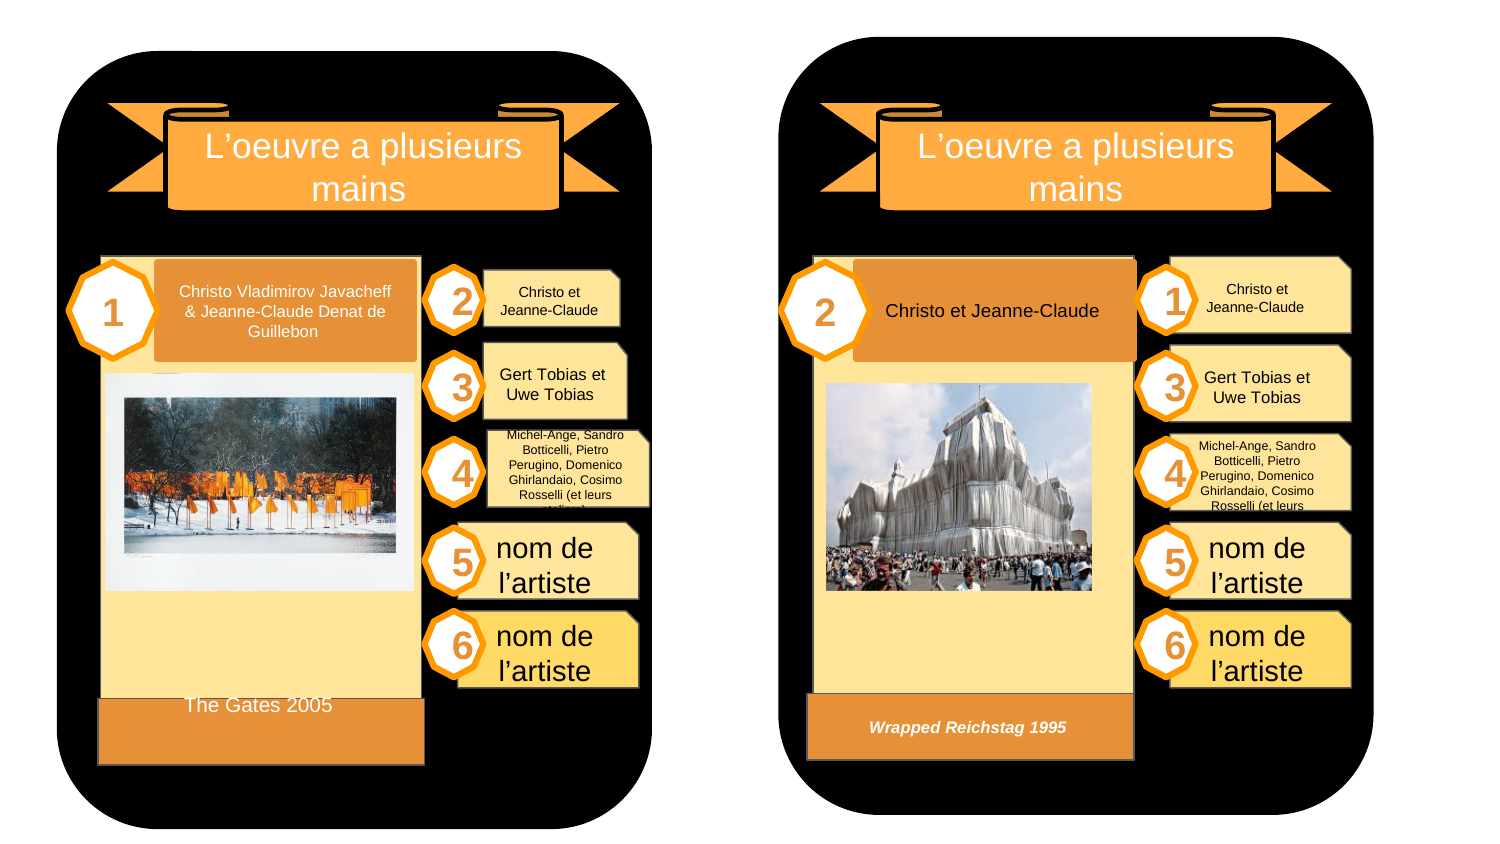

L’oeuvre a plusieurs mains
L’oeuvre a plusieurs mains
Christo et Jeanne‑Claude
2
1
1
Christo Vladimirov Javacheff & Jeanne‑Claude Denat de Guillebon
2
Christo et Jeanne‑Claude
Christo et Jeanne‑Claude
Gert Tobias et Uwe Tobias
Gert Tobias et Uwe Tobias
3
3
Michel-Ange, Sandro Botticelli, Pietro Perugino, Domenico Ghirlandaio, Cosimo Rosselli (et leurs ateliers)
Michel-Ange, Sandro Botticelli, Pietro Perugino, Domenico Ghirlandaio, Cosimo Rosselli (et leurs
4
4
nom de l’artiste
nom de l’artiste
5
5
nom de l’artiste
nom de l’artiste
6
6
The Gates 2005
Wrapped Reichstag 1995